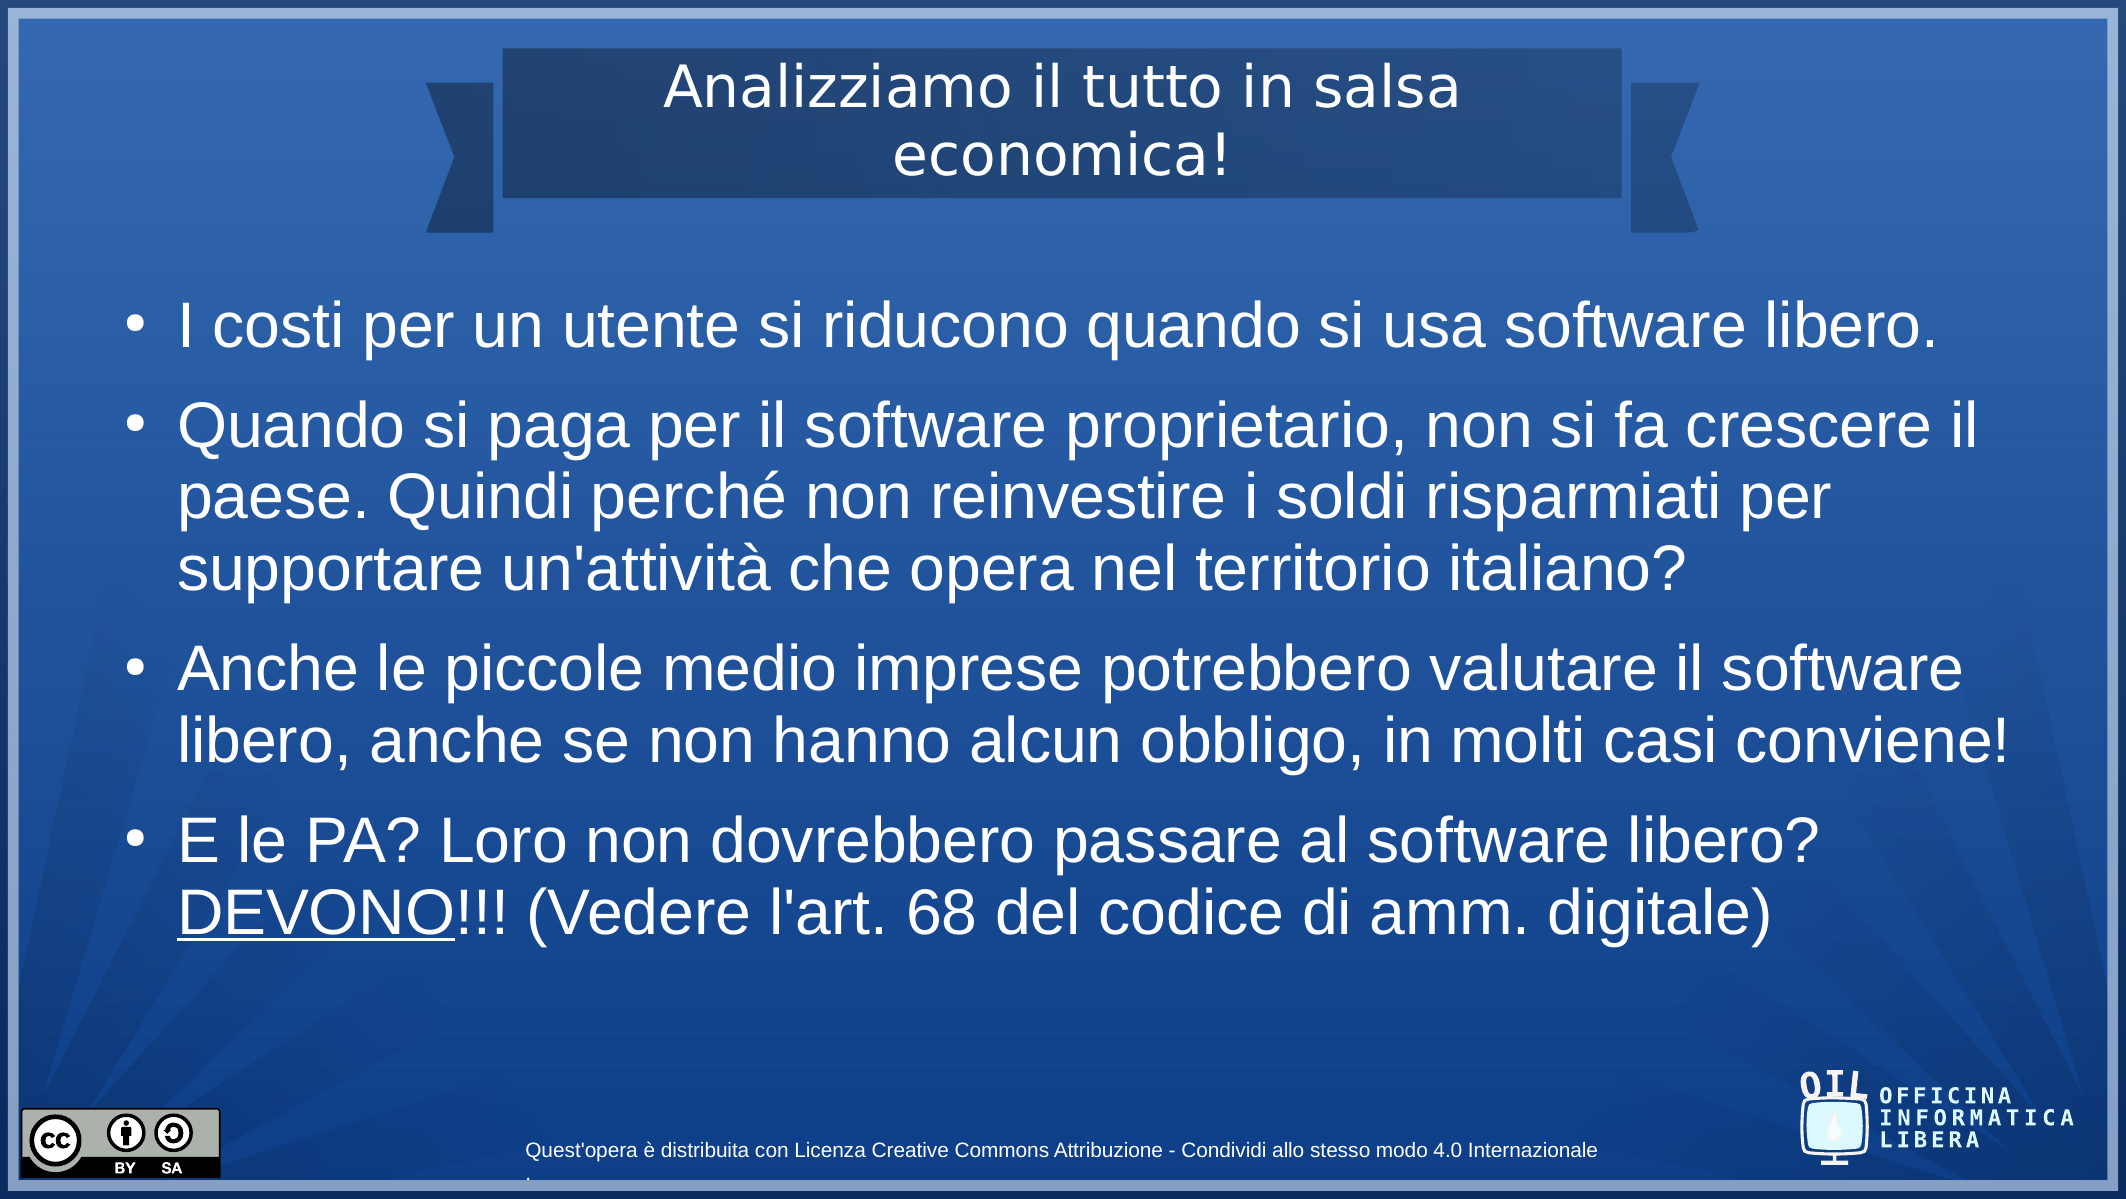

# Analizziamo il tutto in salsa economica!
I costi per un utente si riducono quando si usa software libero.
Quando si paga per il software proprietario, non si fa crescere il paese. Quindi perché non reinvestire i soldi risparmiati per supportare un'attività che opera nel territorio italiano?
Anche le piccole medio imprese potrebbero valutare il software libero, anche se non hanno alcun obbligo, in molti casi conviene!
E le PA? Loro non dovrebbero passare al software libero? DEVONO!!! (Vedere l'art. 68 del codice di amm. digitale)
Quest'opera è distribuita con Licenza Creative Commons Attribuzione - Condividi allo stesso modo 4.0 Internazionale.